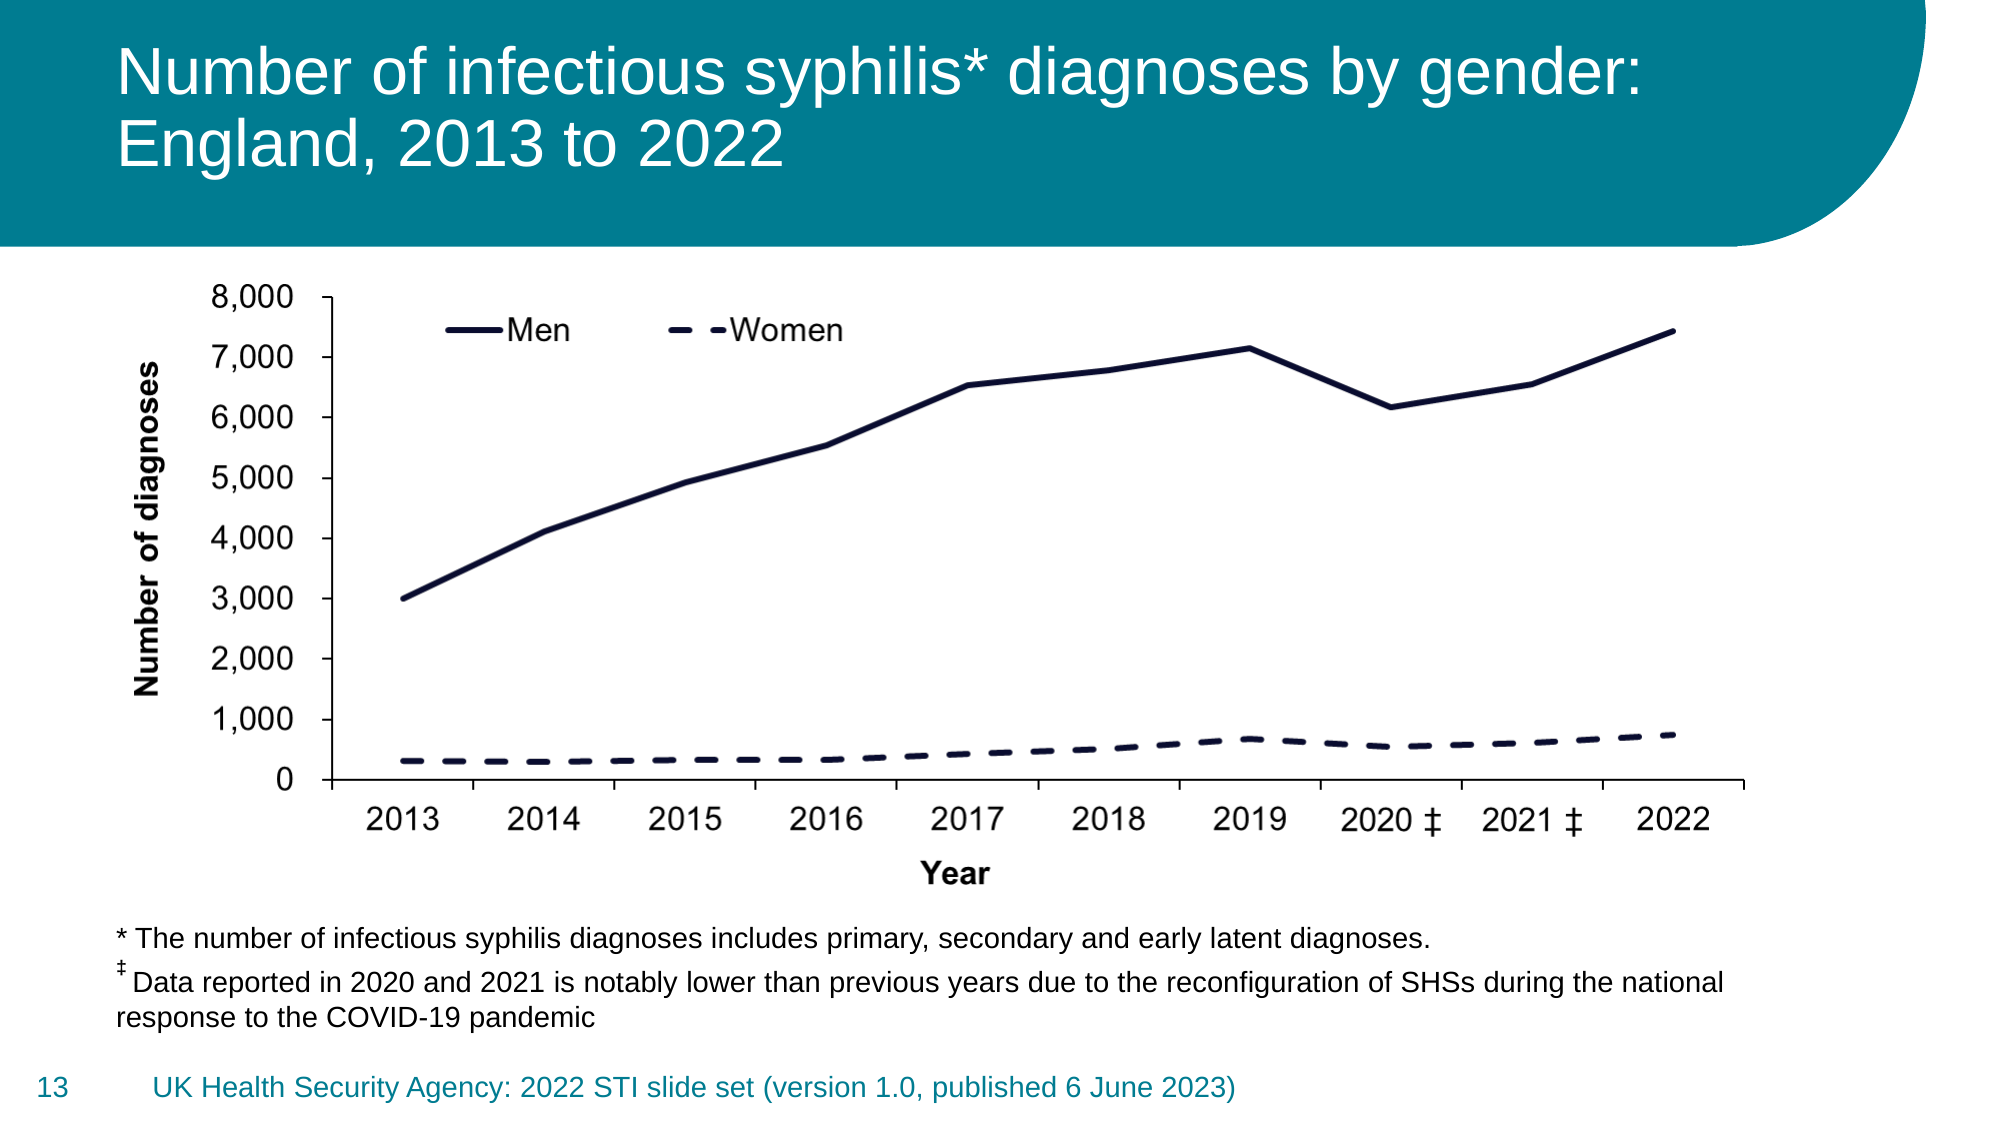

# Number of infectious syphilis* diagnoses by gender: England, 2013 to 2022
* The number of infectious syphilis diagnoses includes primary, secondary and early latent diagnoses.
‡ Data reported in 2020 and 2021 is notably lower than previous years due to the reconfiguration of SHSs during the national response to the COVID-19 pandemic
13
UK Health Security Agency: 2022 STI slide set (version 1.0, published 6 June 2023)